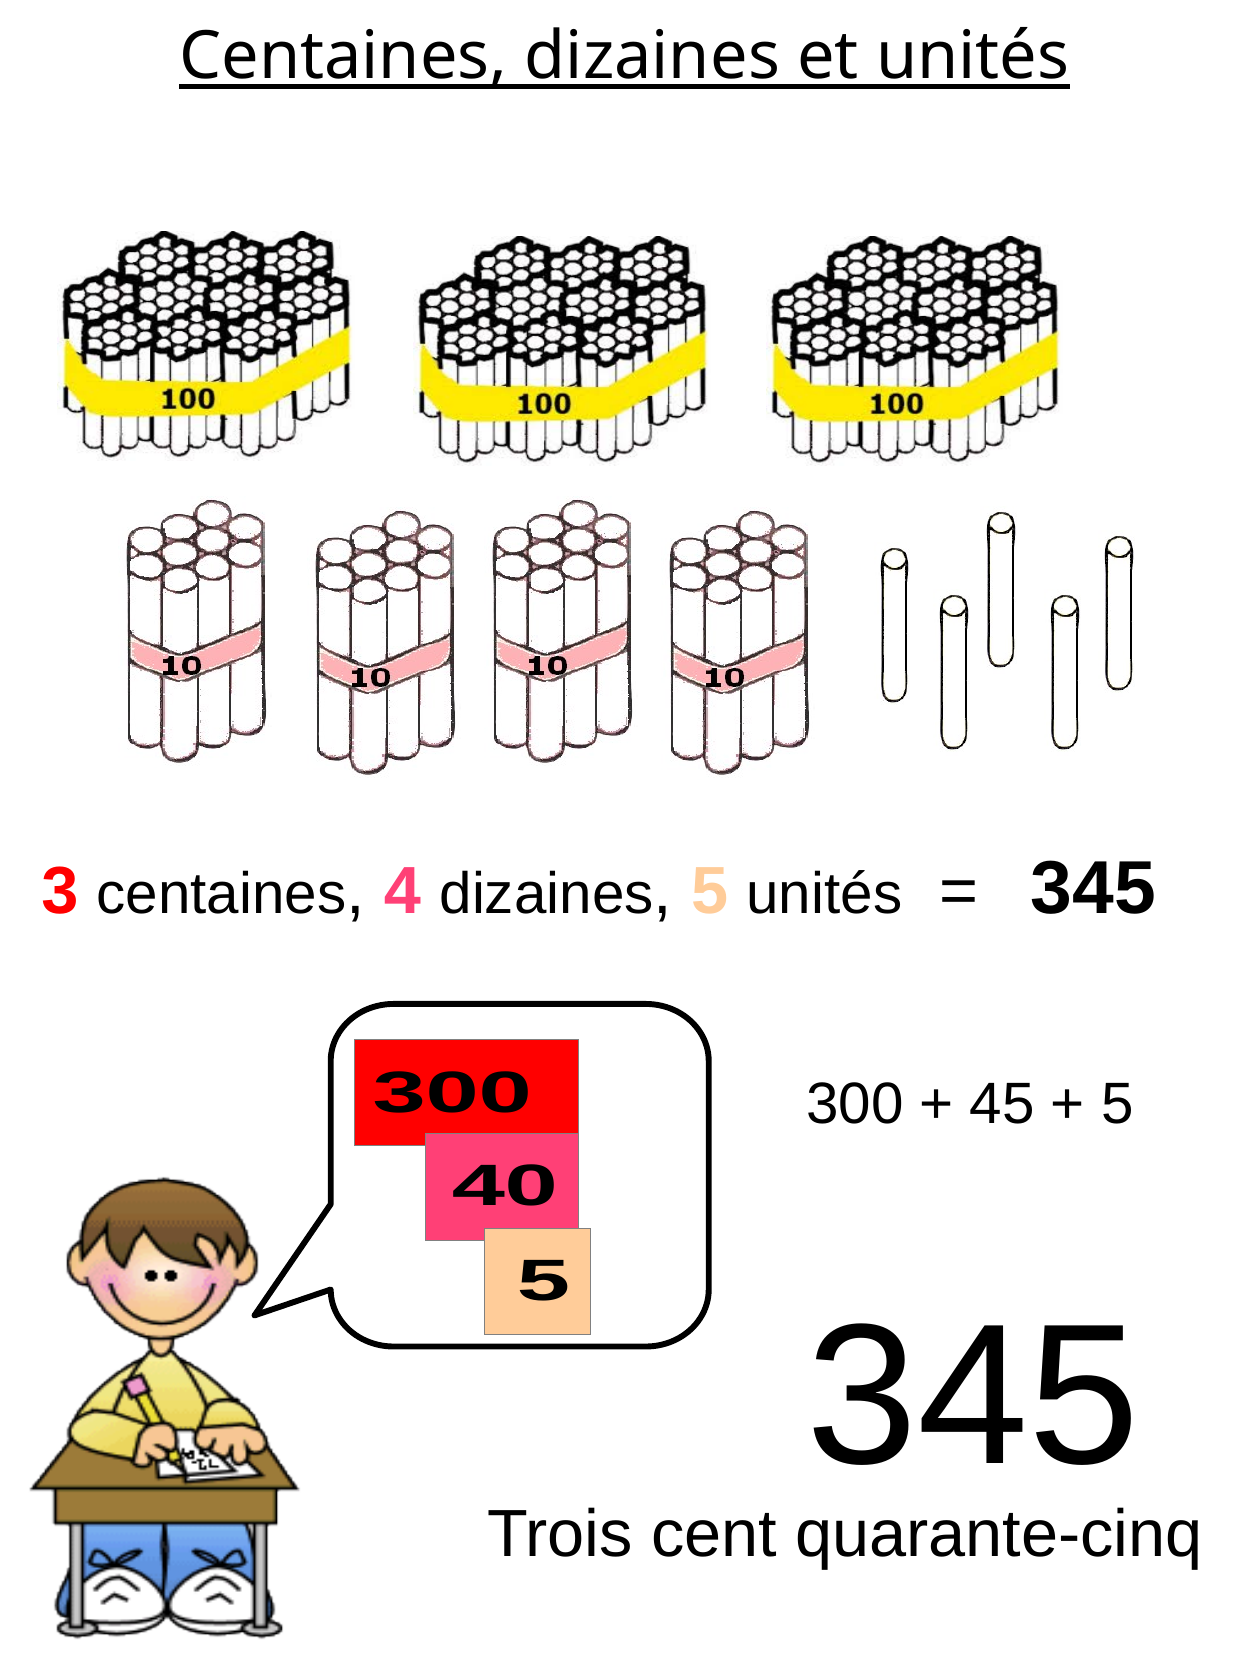

Centaines, dizaines et unités
3 centaines, 4 dizaines, 5 unités = 345
300
300 + 45 + 5
40
5
345
Trois cent quarante-cinq